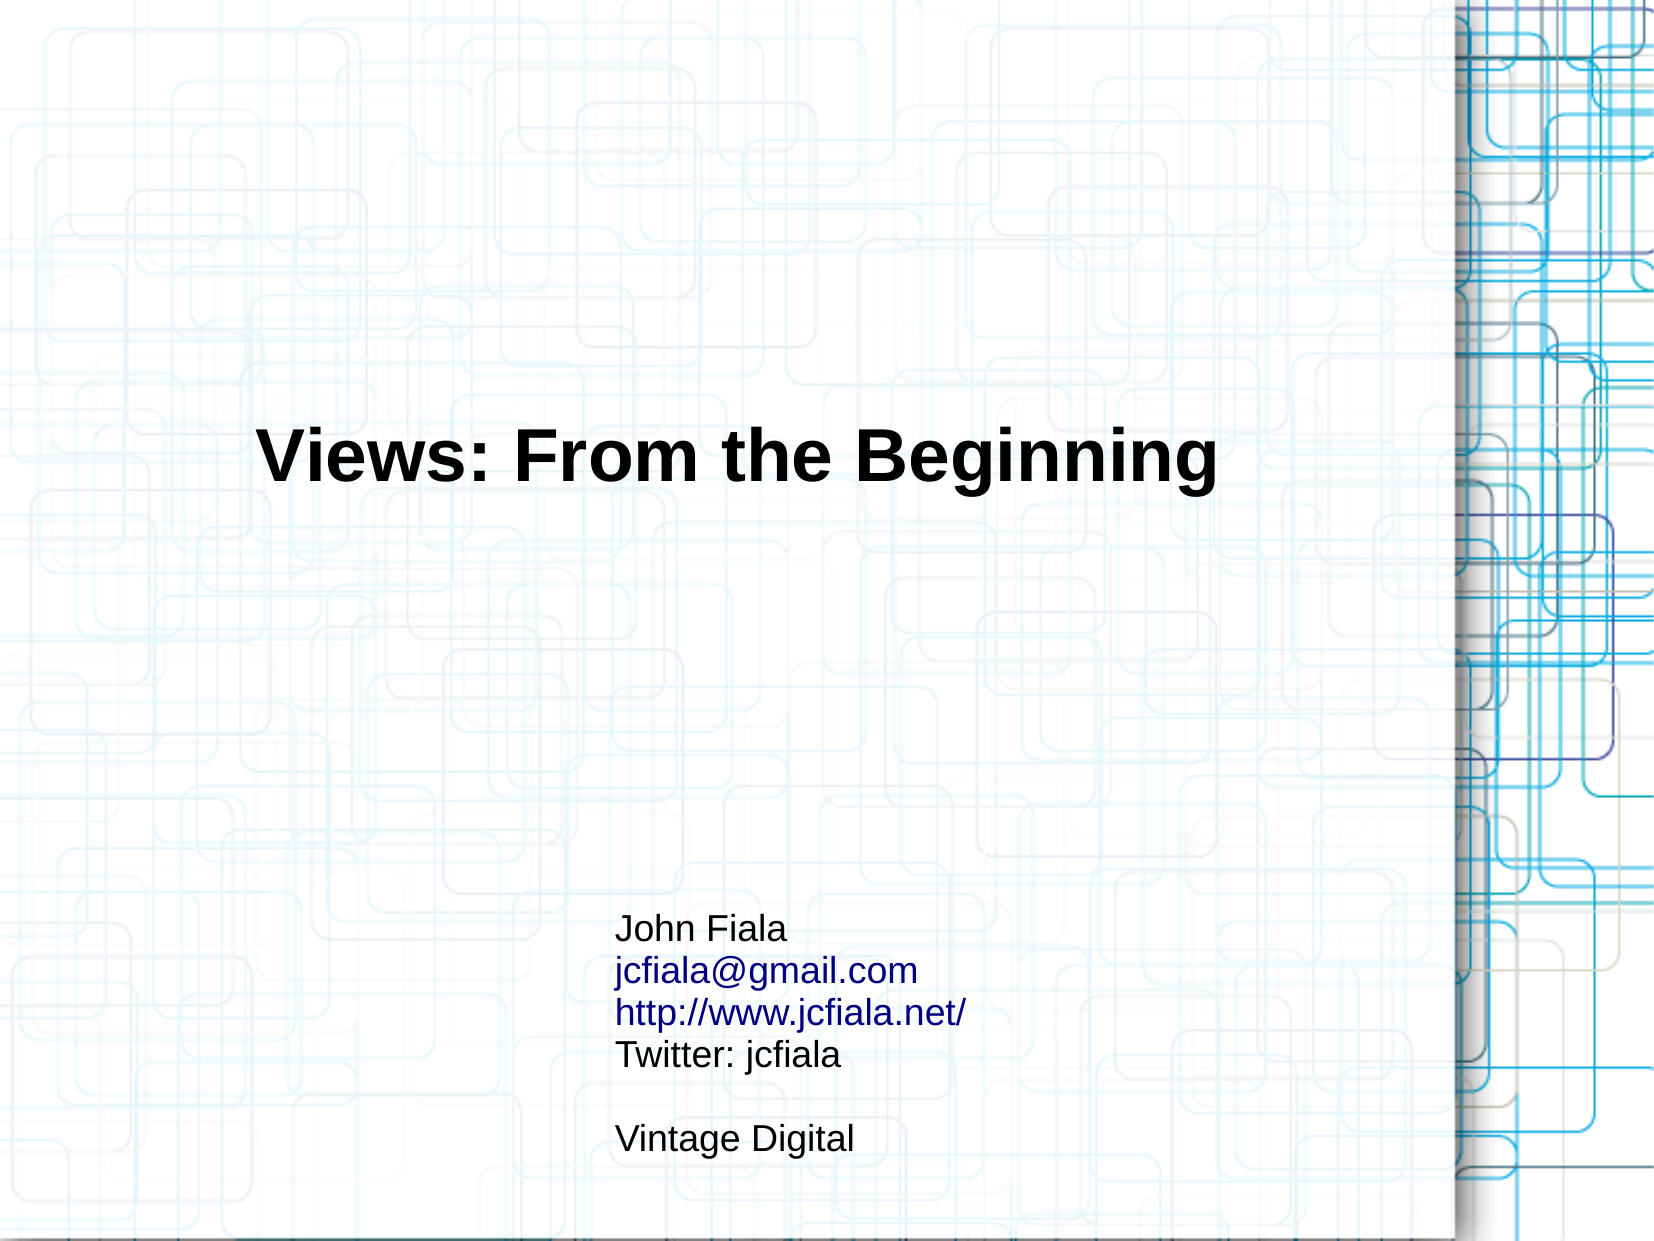

# Views: From the Beginning
John Fiala
jcfiala@gmail.com
http://www.jcfiala.net/
Twitter: jcfiala
Vintage Digital